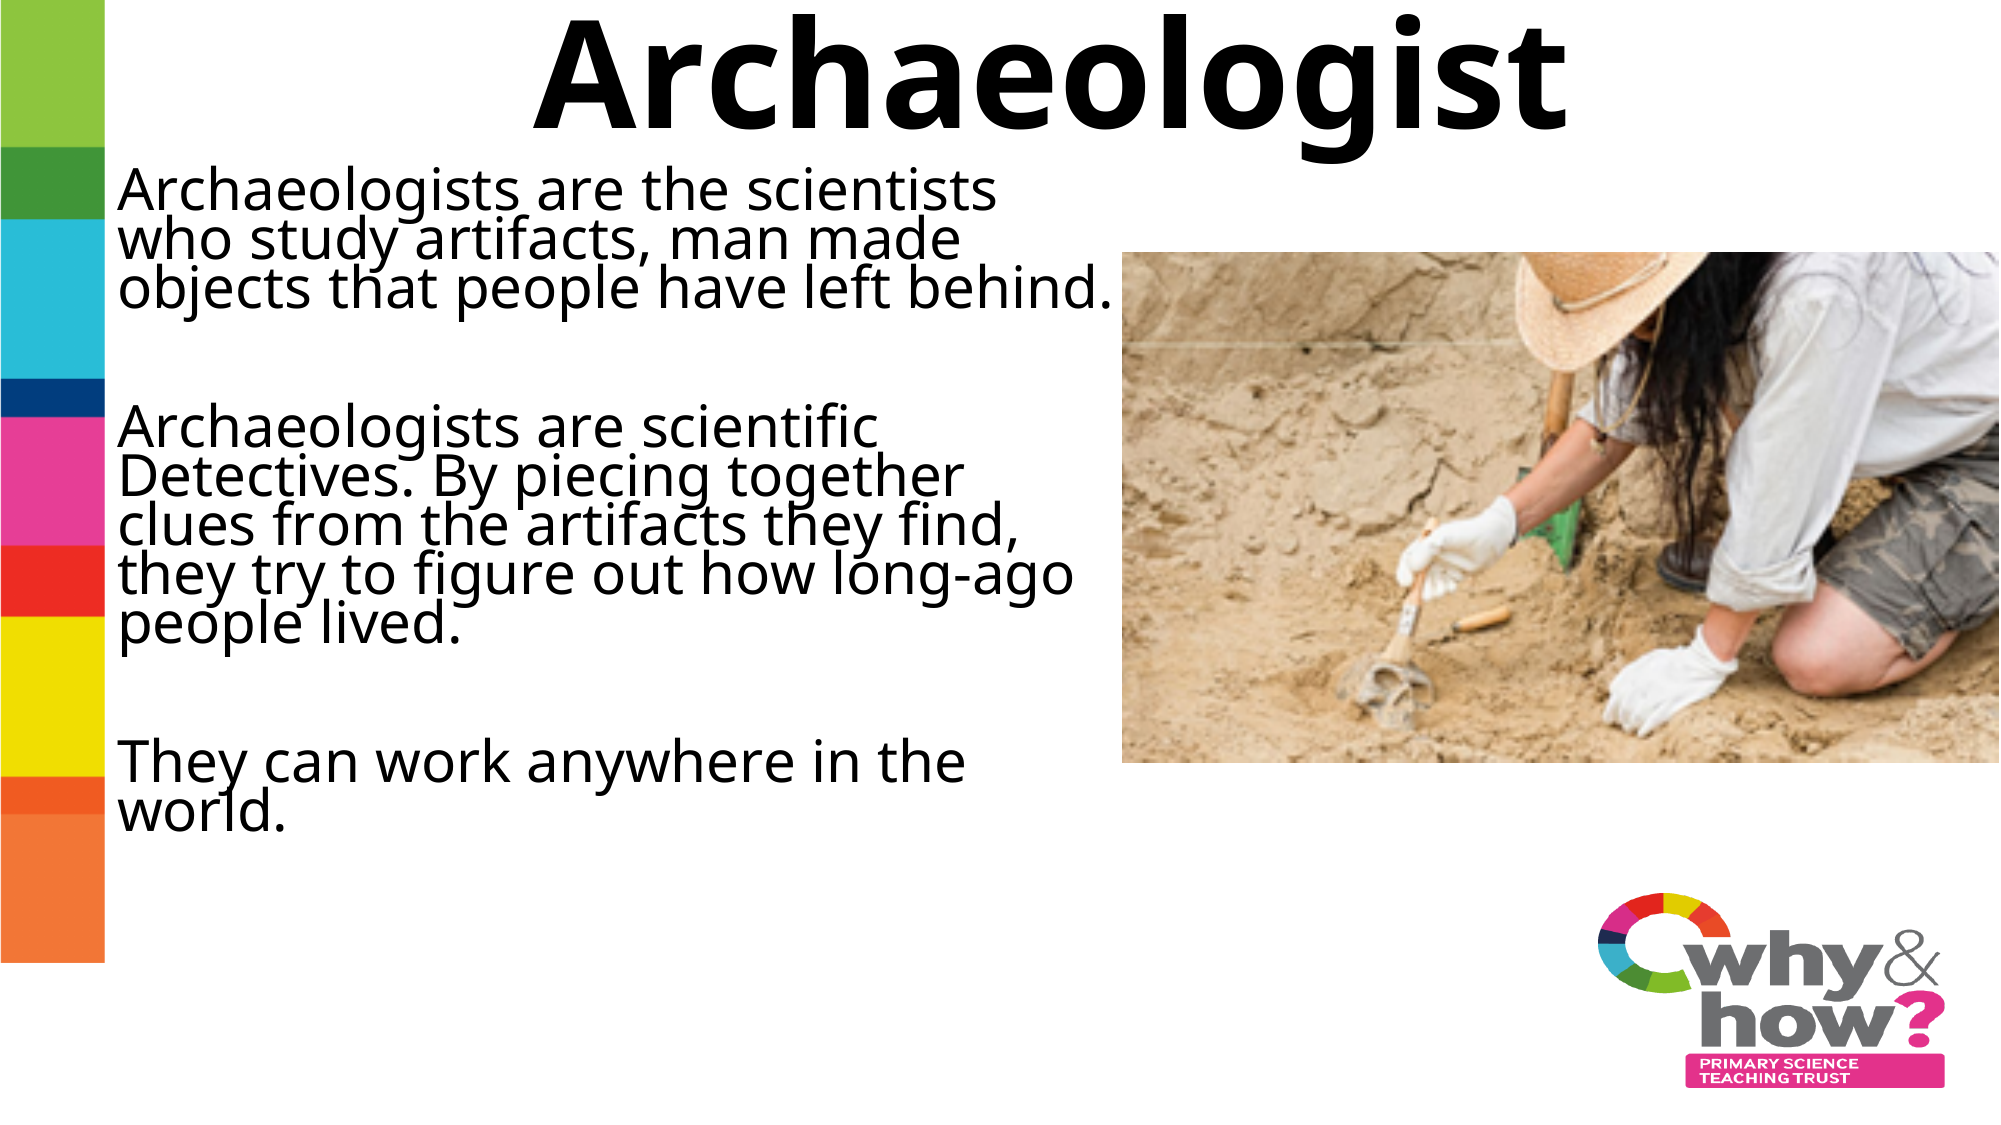

Archaeologist
Archaeologists are the scientists who study artifacts, man made objects that people have left behind.
Archaeologists are scientific Detectives. By piecing together clues from the artifacts they find, they try to figure out how long-ago people lived.
They can work anywhere in the world.